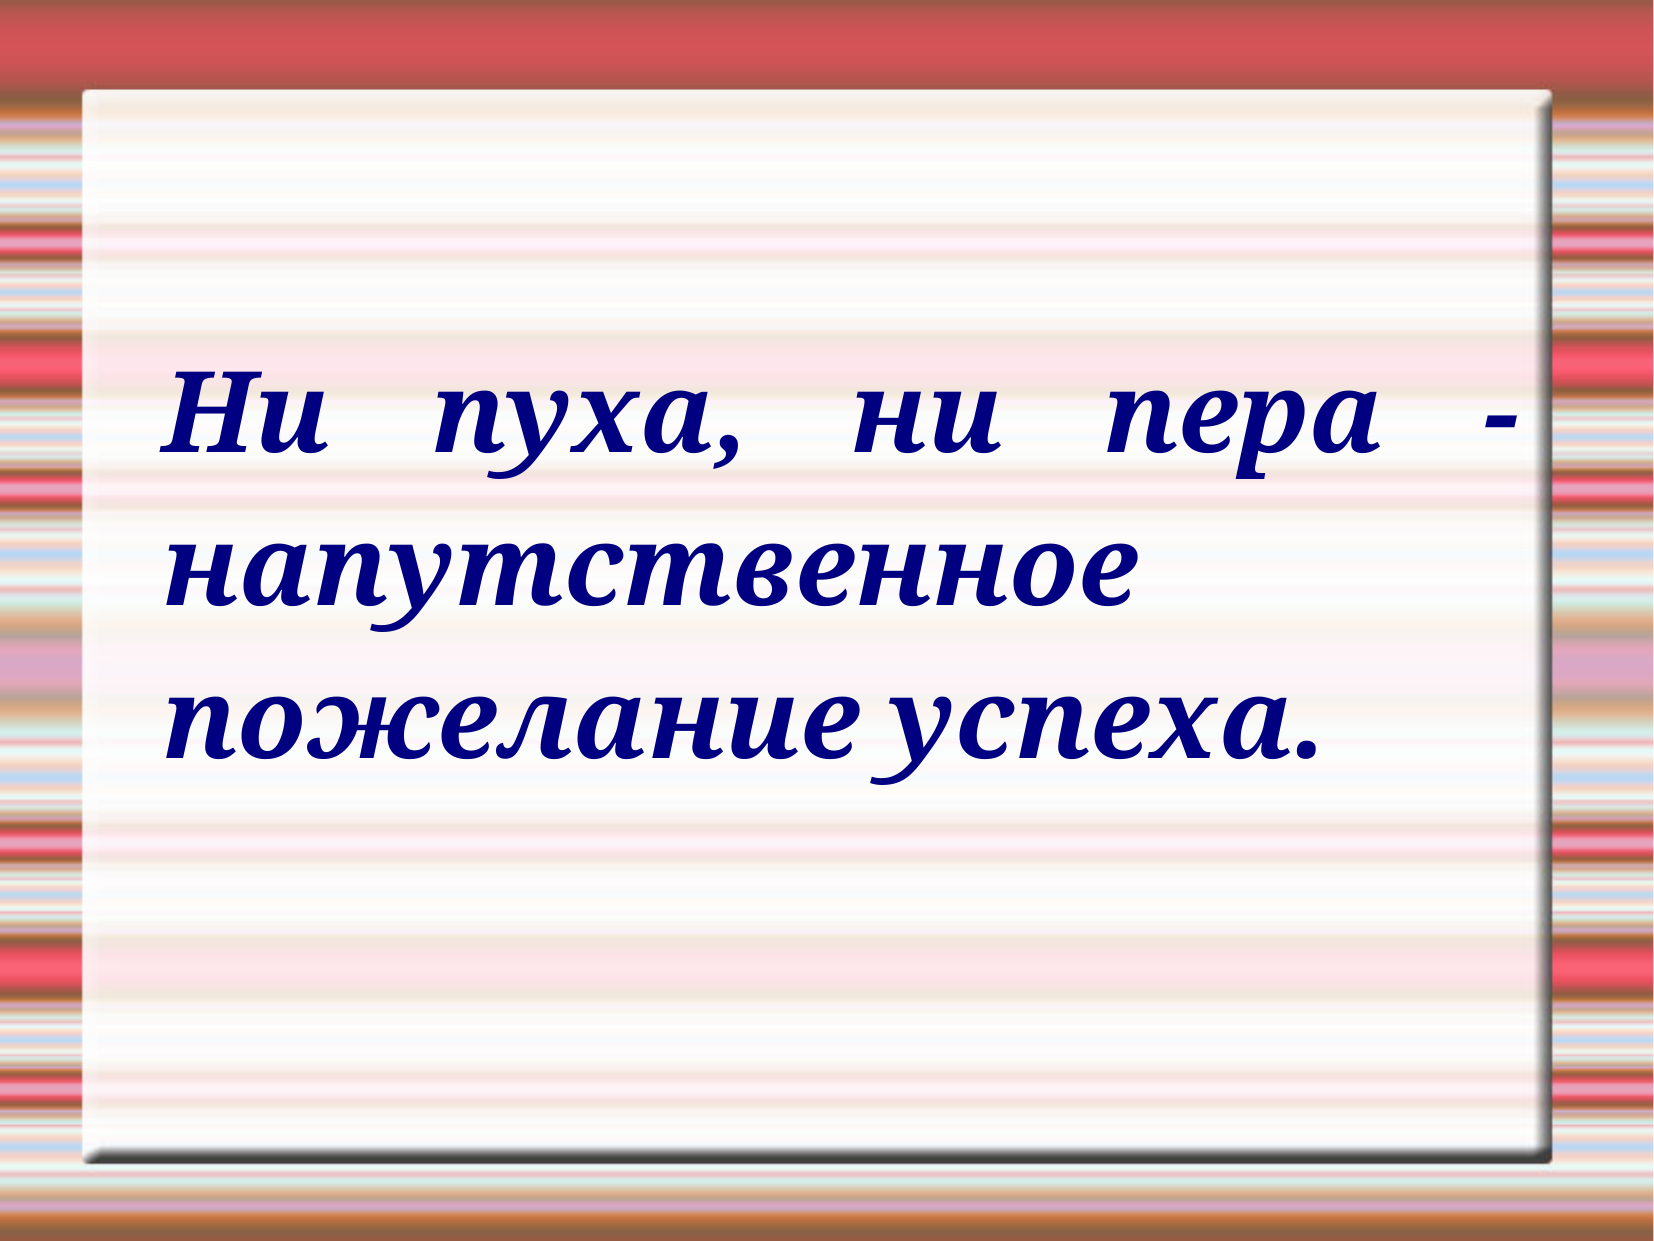

#
Ни пуха, ни пера - напутственное пожелание успеха.